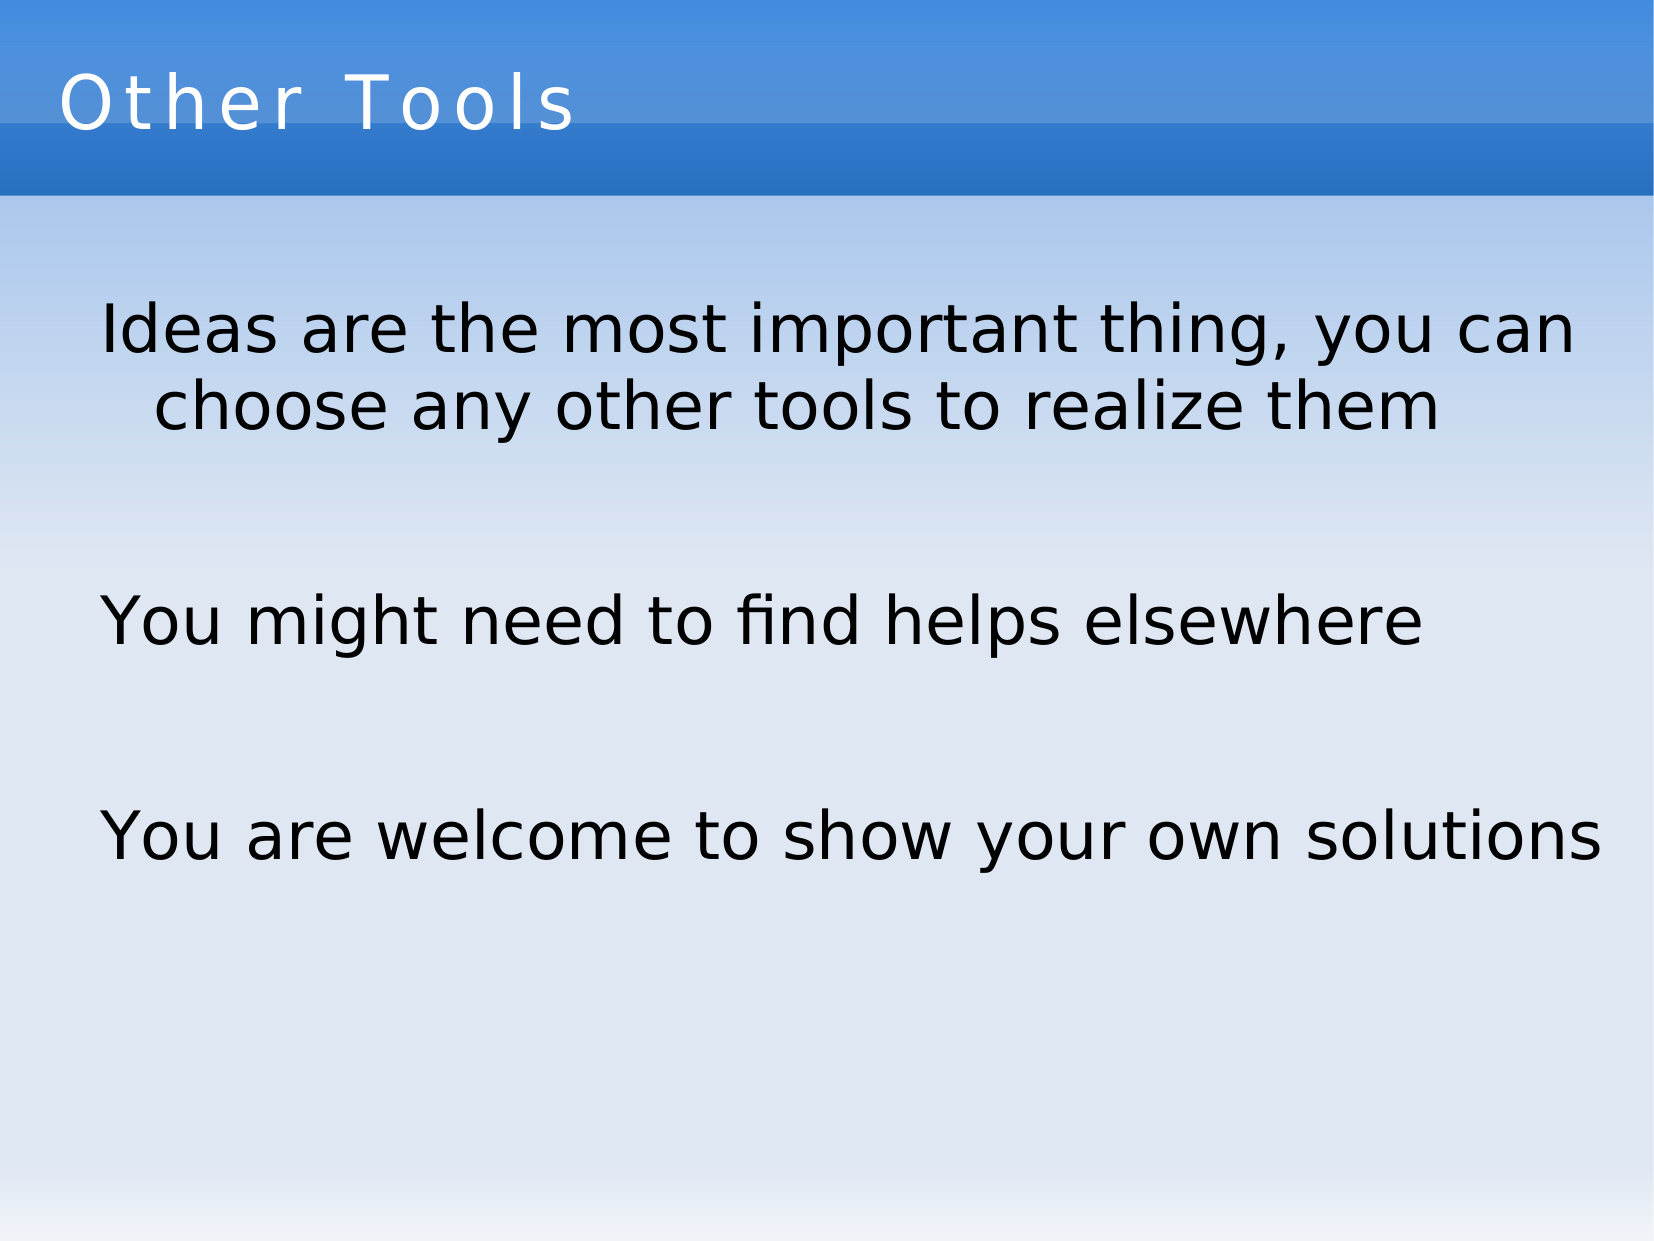

# Other Tools
Ideas are the most important thing, you can choose any other tools to realize them
You might need to find helps elsewhere
You are welcome to show your own solutions